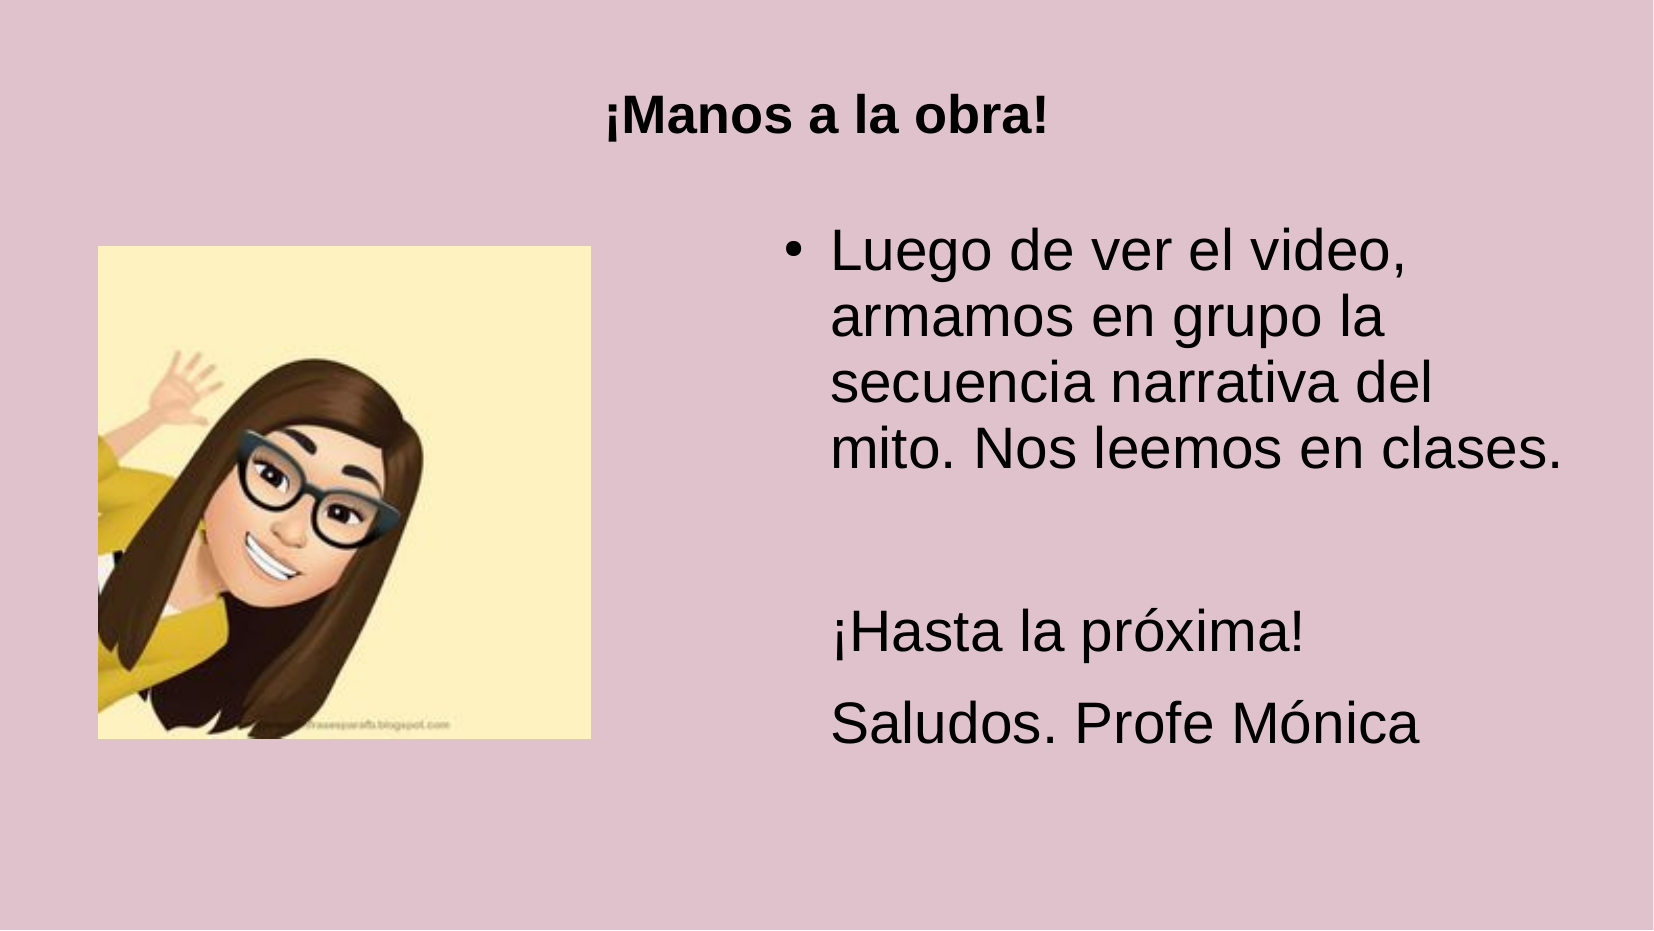

# ¡Manos a la obra!
Luego de ver el video, armamos en grupo la secuencia narrativa del mito. Nos leemos en clases.
¡Hasta la próxima!
Saludos. Profe Mónica